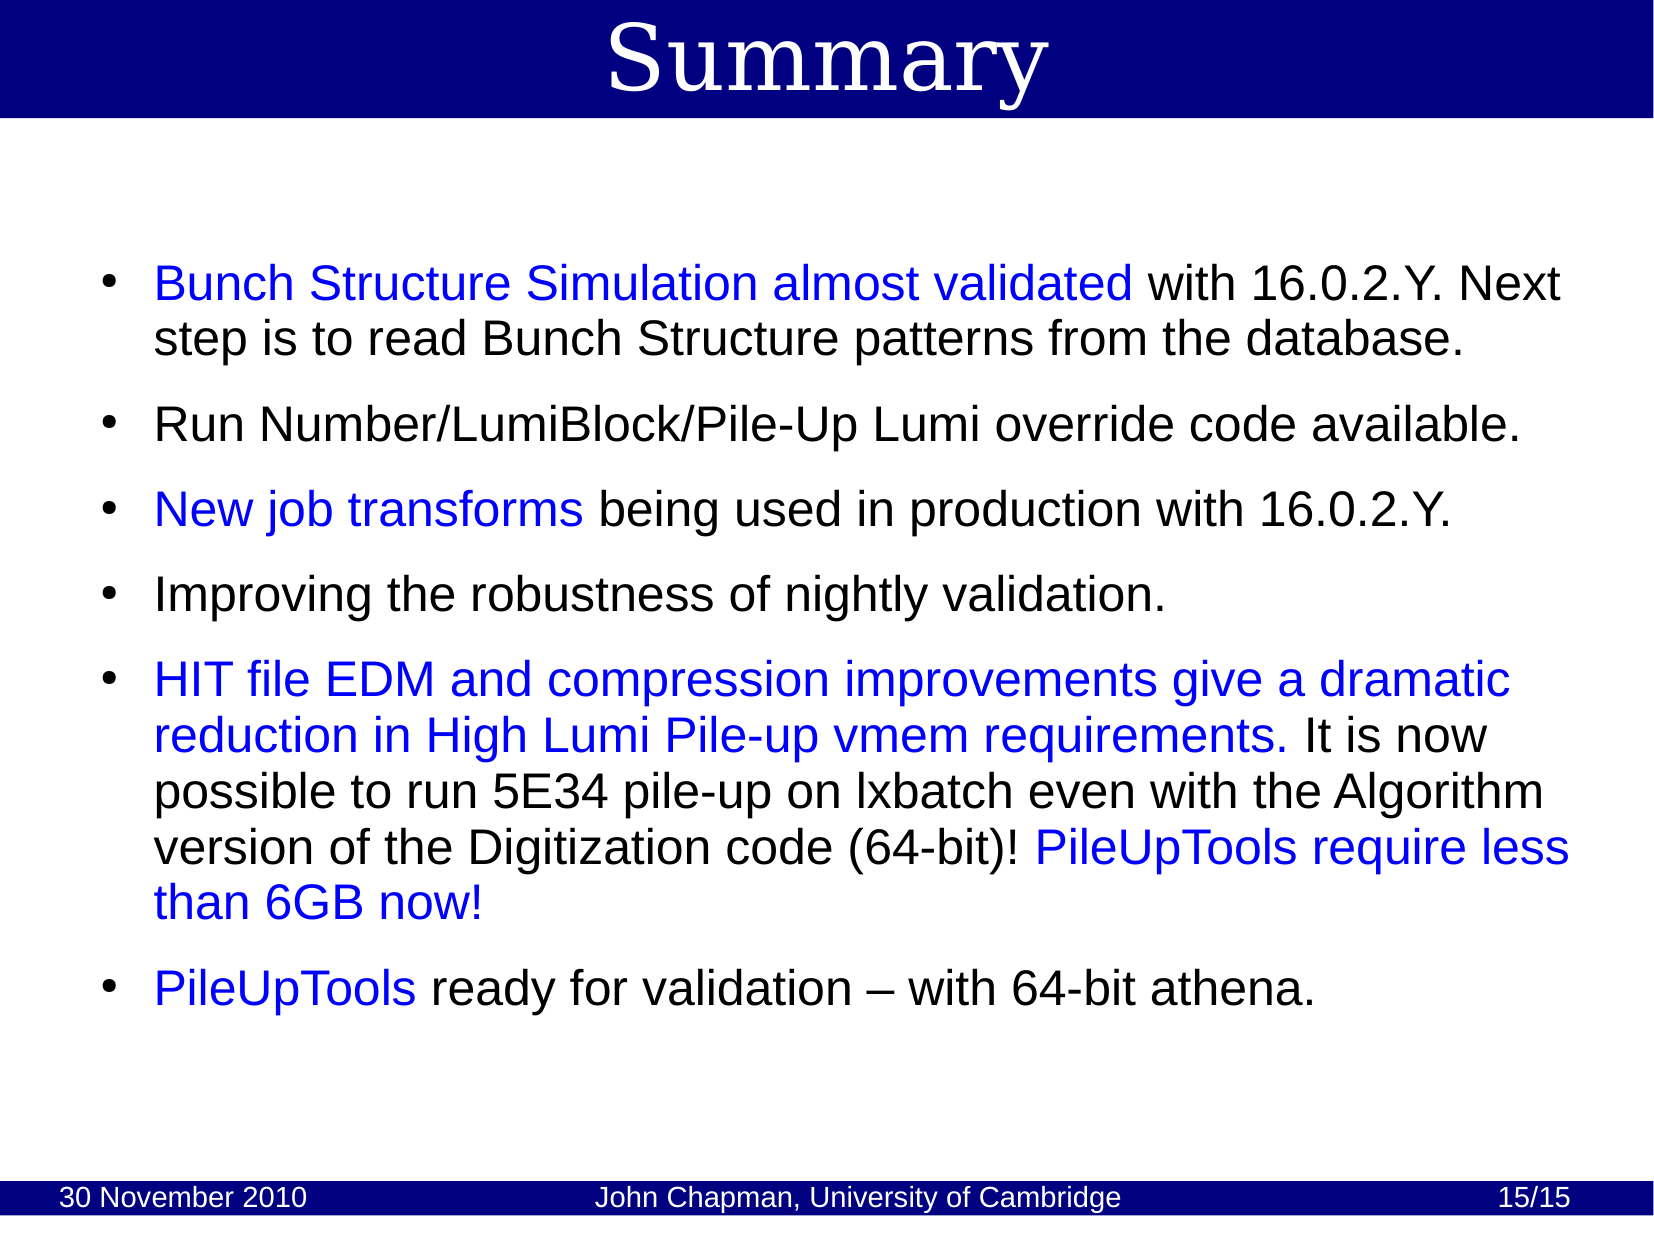

# Summary
Bunch Structure Simulation almost validated with 16.0.2.Y. Next step is to read Bunch Structure patterns from the database.
Run Number/LumiBlock/Pile-Up Lumi override code available.
New job transforms being used in production with 16.0.2.Y.
Improving the robustness of nightly validation.
HIT file EDM and compression improvements give a dramatic reduction in High Lumi Pile-up vmem requirements. It is now possible to run 5E34 pile-up on lxbatch even with the Algorithm version of the Digitization code (64-bit)! PileUpTools require less than 6GB now!
PileUpTools ready for validation – with 64-bit athena.
15